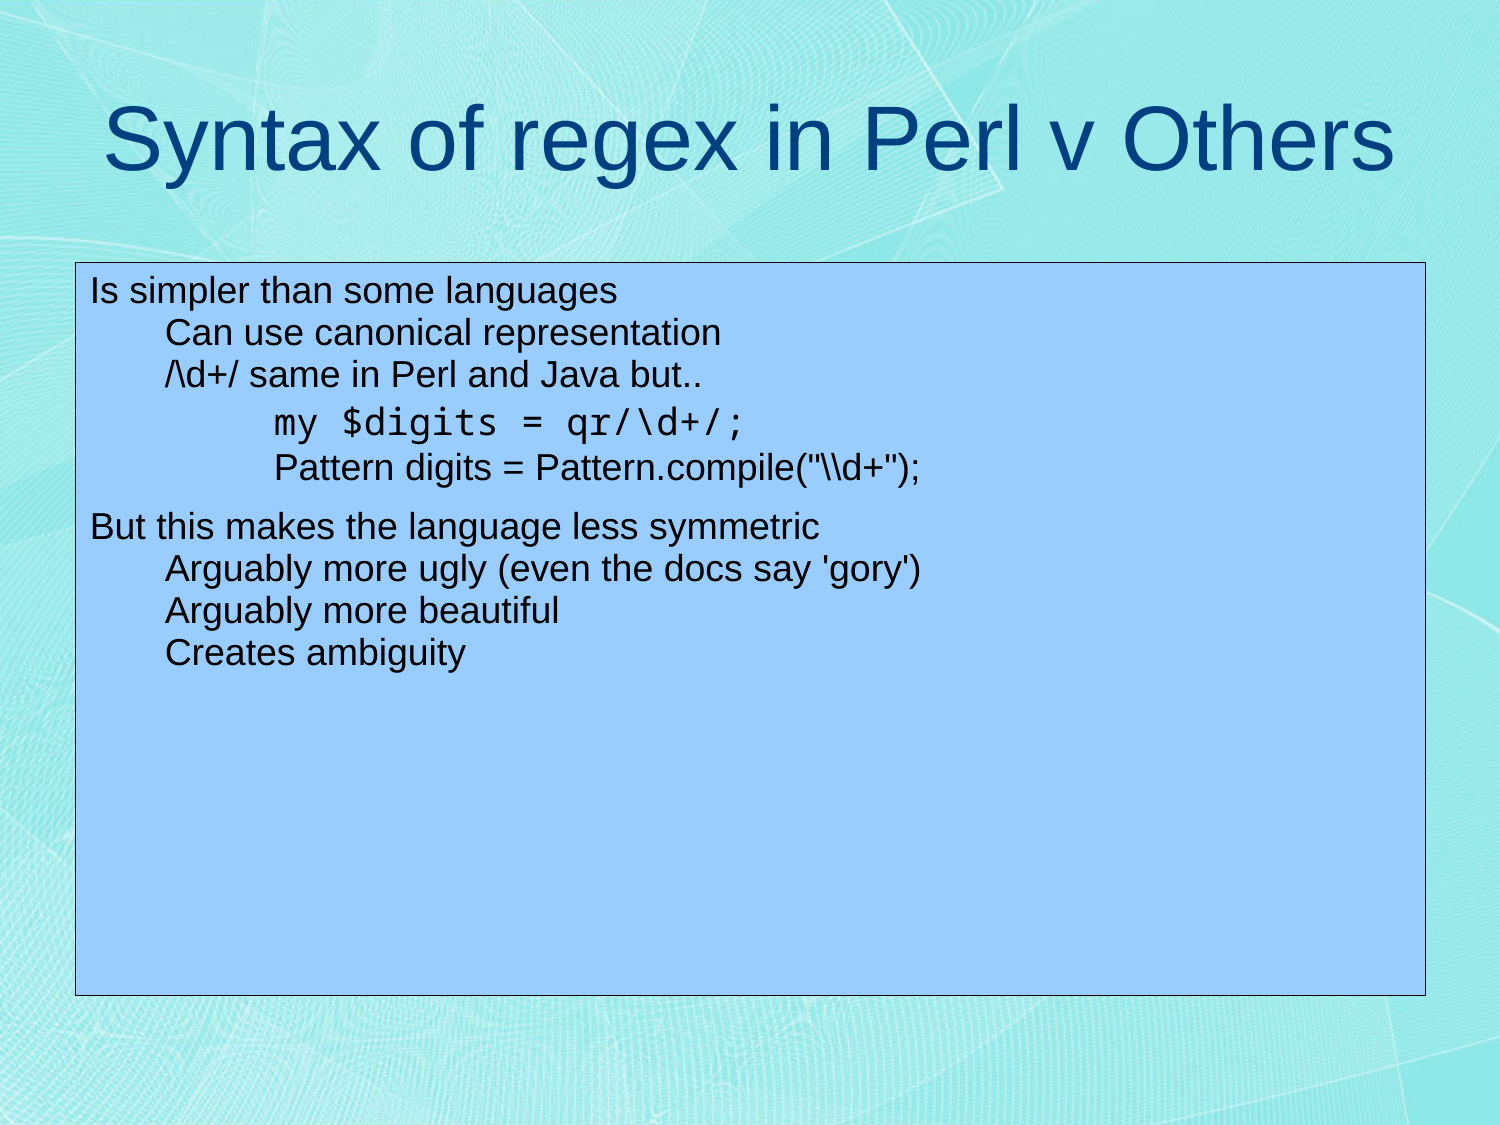

# Syntax of regex in Perl v Others
Is simpler than some languages
Can use canonical representation
/\d+/ same in Perl and Java but..
my $digits = qr/\d+/;
Pattern digits = Pattern.compile("\\d+");
But this makes the language less symmetric
Arguably more ugly (even the docs say 'gory')
Arguably more beautiful
Creates ambiguity